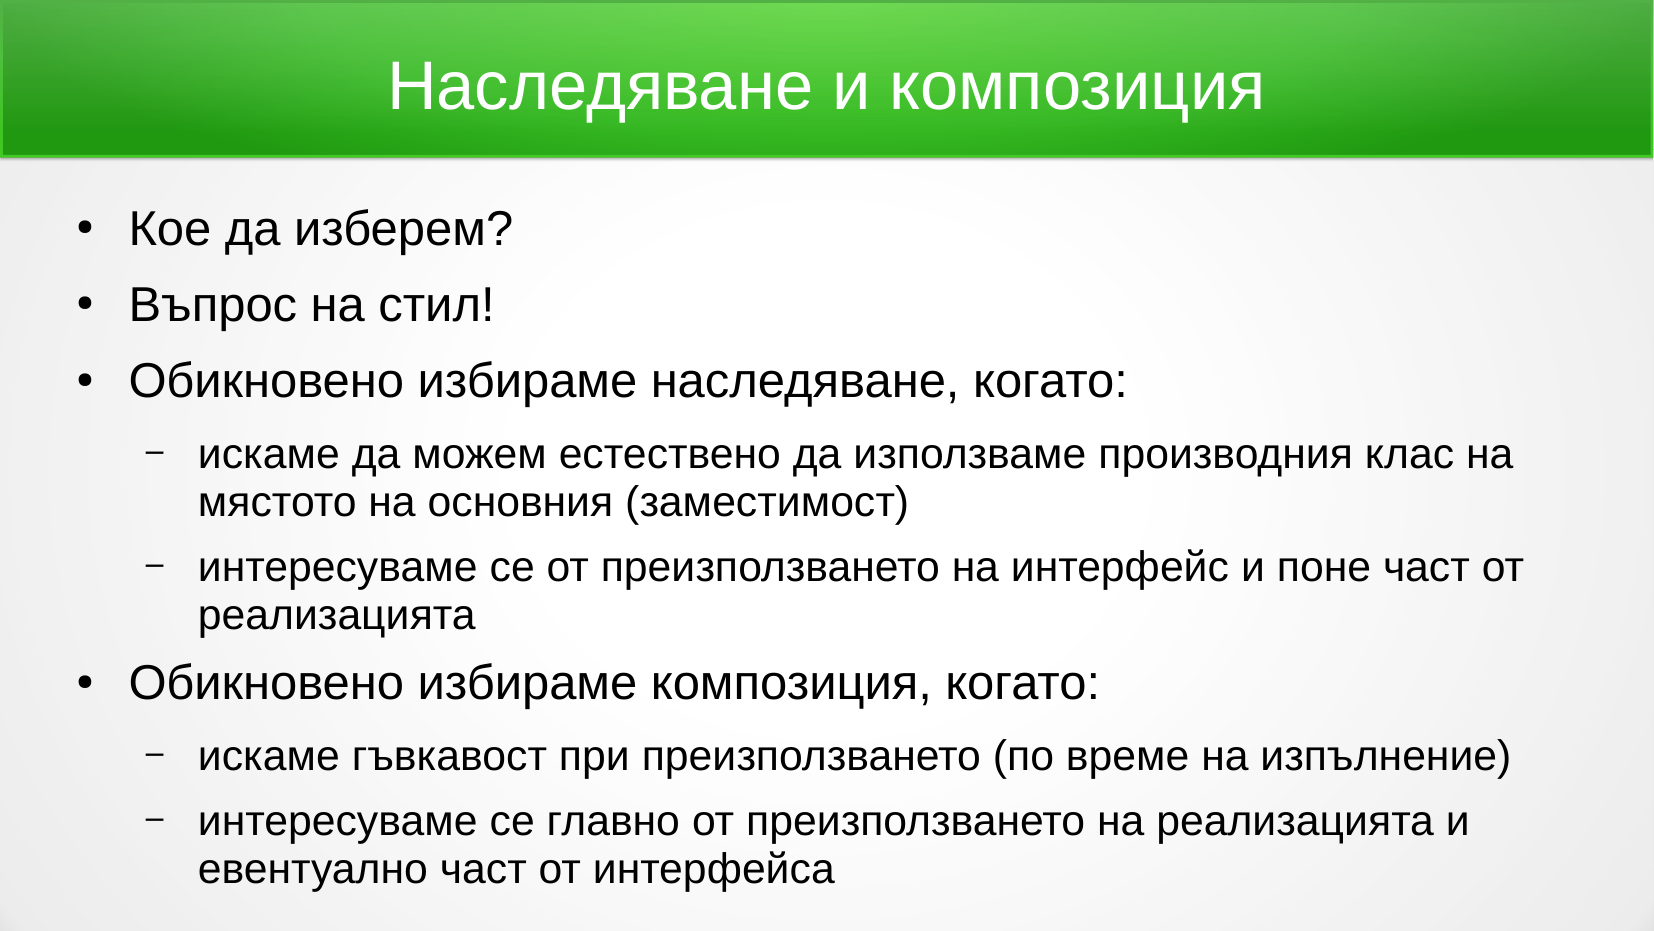

# Наследяване и композиция
Кое да изберем?
Въпрос на стил!
Обикновено избираме наследяване, когато:
искаме да можем естествено да използваме производния клас на мястото на основния (заместимост)
интересуваме се от преизползването на интерфейс и поне част от реализацията
Обикновено избираме композиция, когато:
искаме гъвкавост при преизползването (по време на изпълнение)
интересуваме се главно от преизползването на реализацията и евентуално част от интерфейса